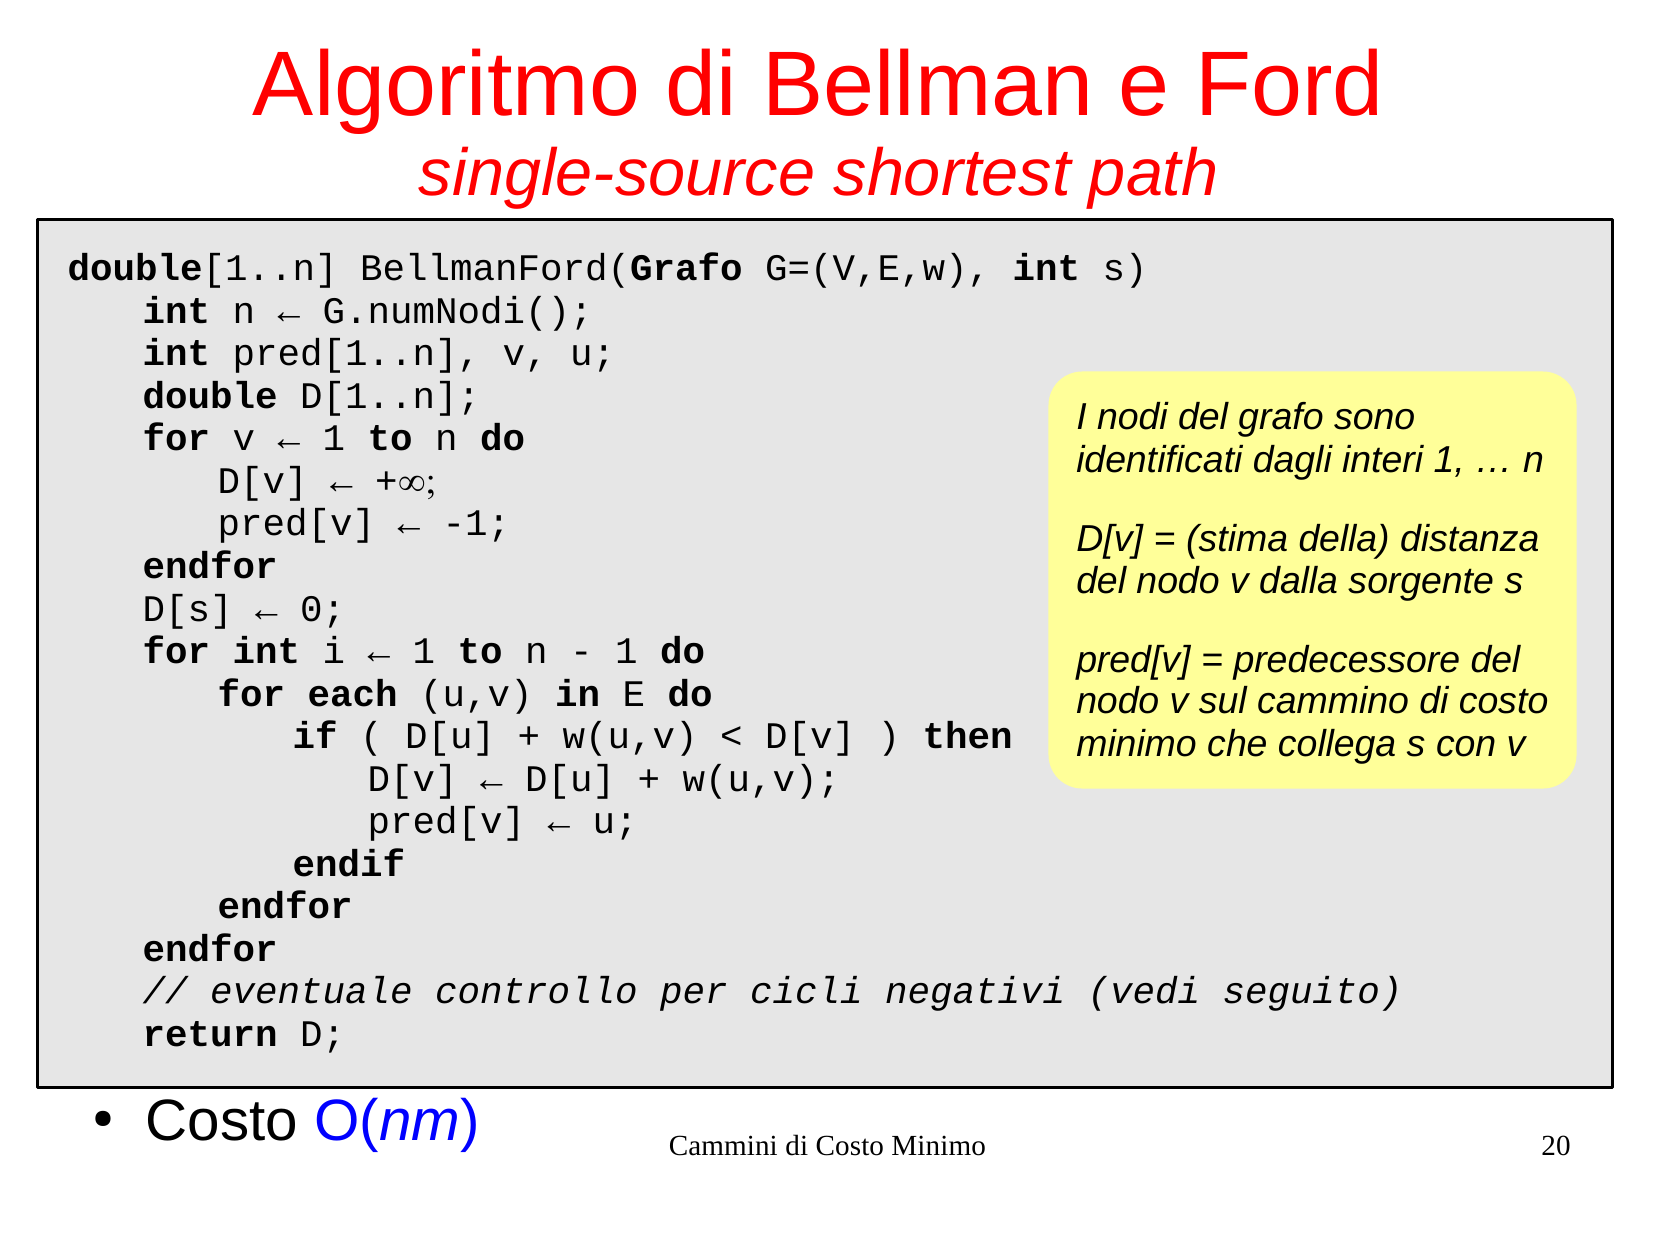

# Algoritmo di Bellman e Ford single-source shortest path
double[1..n] BellmanFord(Grafo G=(V,E,w), int s)
	int n ← G.numNodi();
	int pred[1..n], v, u;
	double D[1..n];
	for v ← 1 to n do
		D[v] ← +;
		pred[v] ← -1;
	endfor
	D[s] ← 0;
	for int i ← 1 to n - 1 do
		for each (u,v) in E do
			if ( D[u] + w(u,v) < D[v] ) then
				D[v] ← D[u] + w(u,v);
				pred[v] ← u;
			endif
		endfor
	endfor
	// eventuale controllo per cicli negativi (vedi seguito)
	return D;
I nodi del grafo sono identificati dagli interi 1, … n
D[v] = (stima della) distanza del nodo v dalla sorgente s
pred[v] = predecessore del nodo v sul cammino di costo minimo che collega s con v
Costo O(nm)
Cammini di Costo Minimo
20